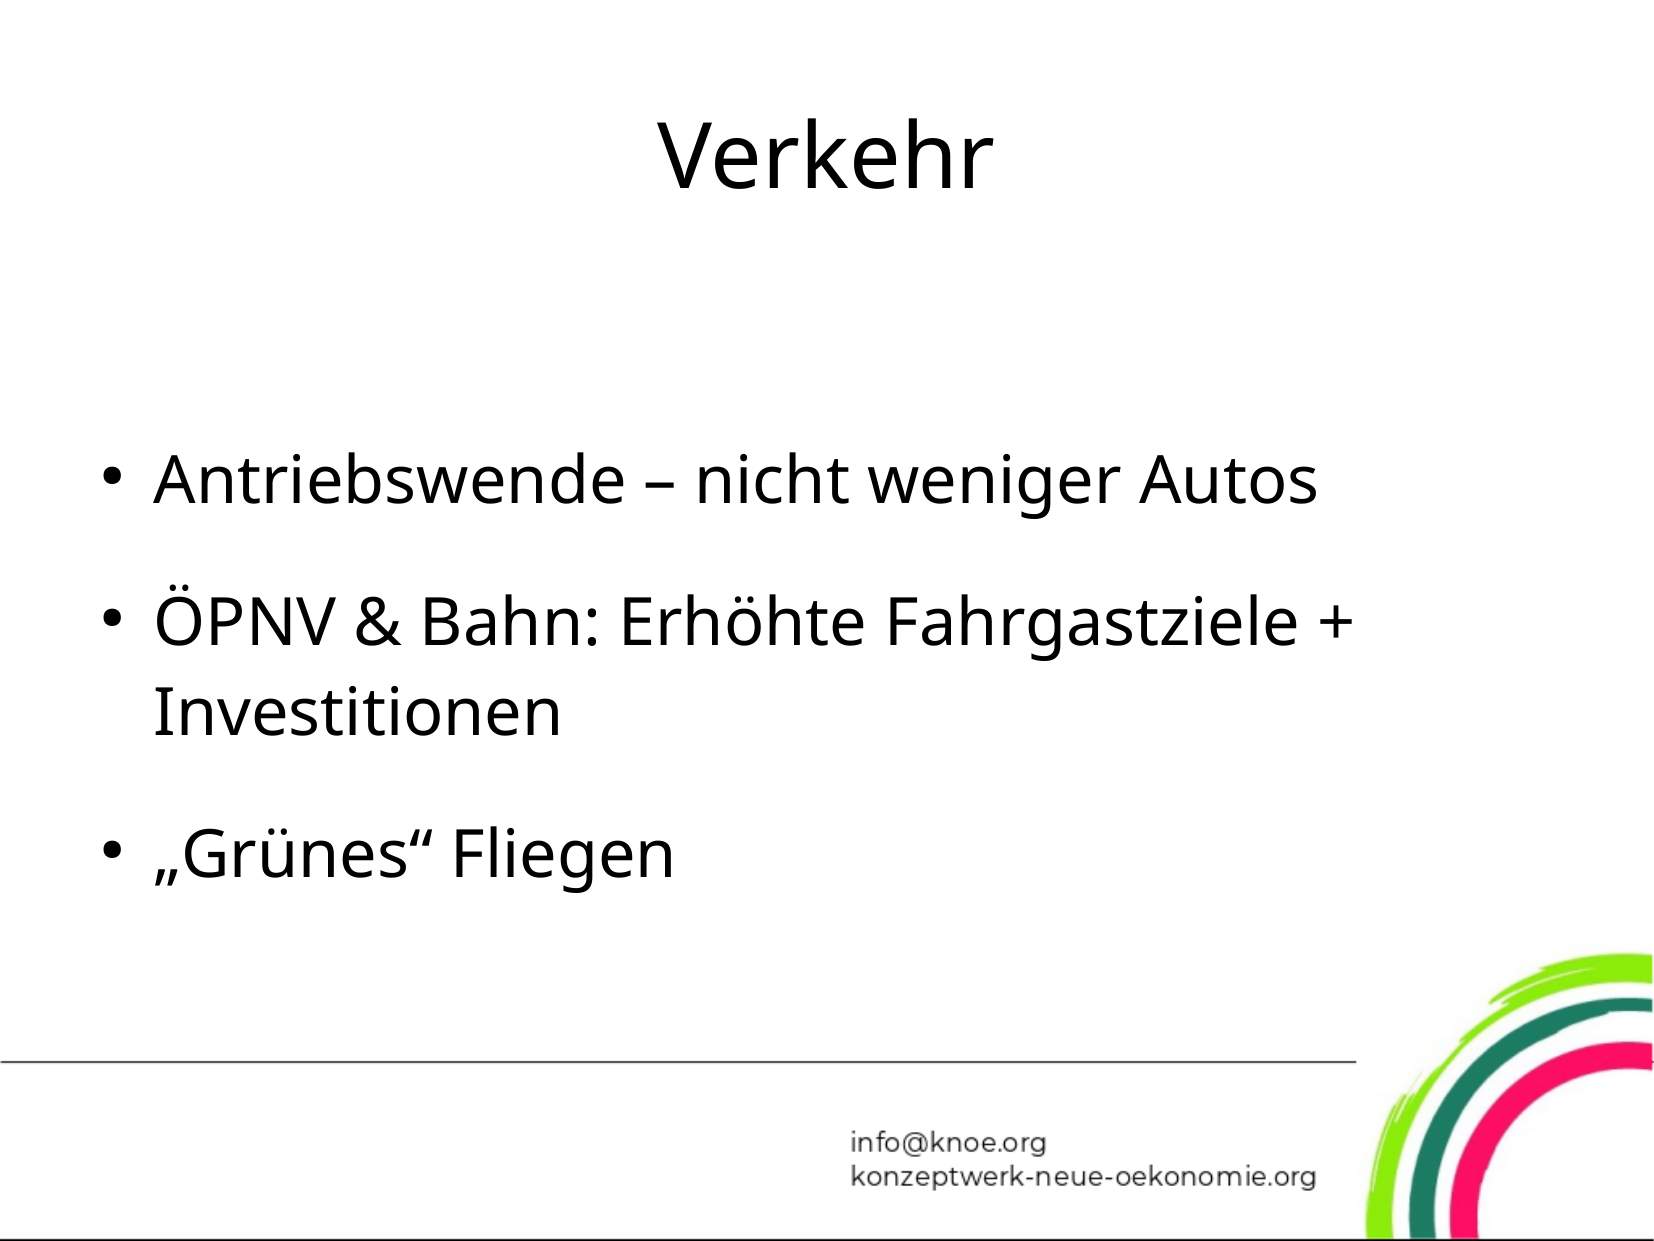

# Verkehr
Antriebswende – nicht weniger Autos
ÖPNV & Bahn: Erhöhte Fahrgastziele + Investitionen
„Grünes“ Fliegen